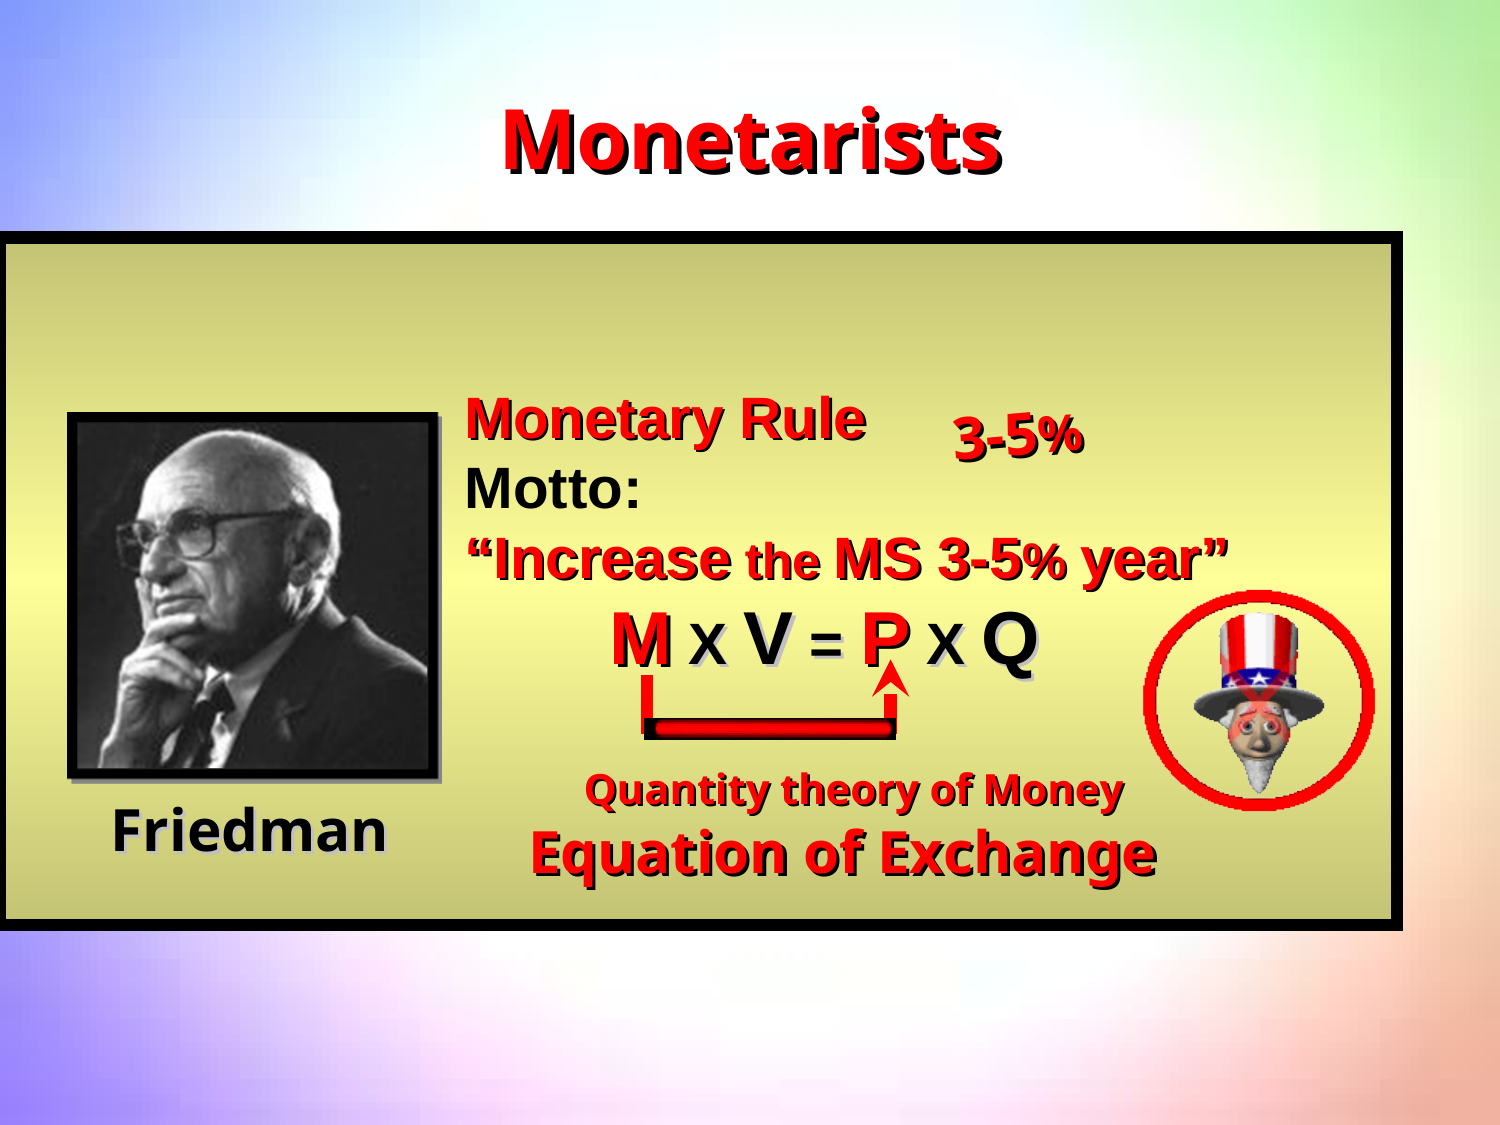

Monetary Rule
Motto:
“Increase the MS 3-5% year”
 M X V = P X Q
# Monetarists
3-5%
Quantity theory of Money
Friedman
Equation of Exchange